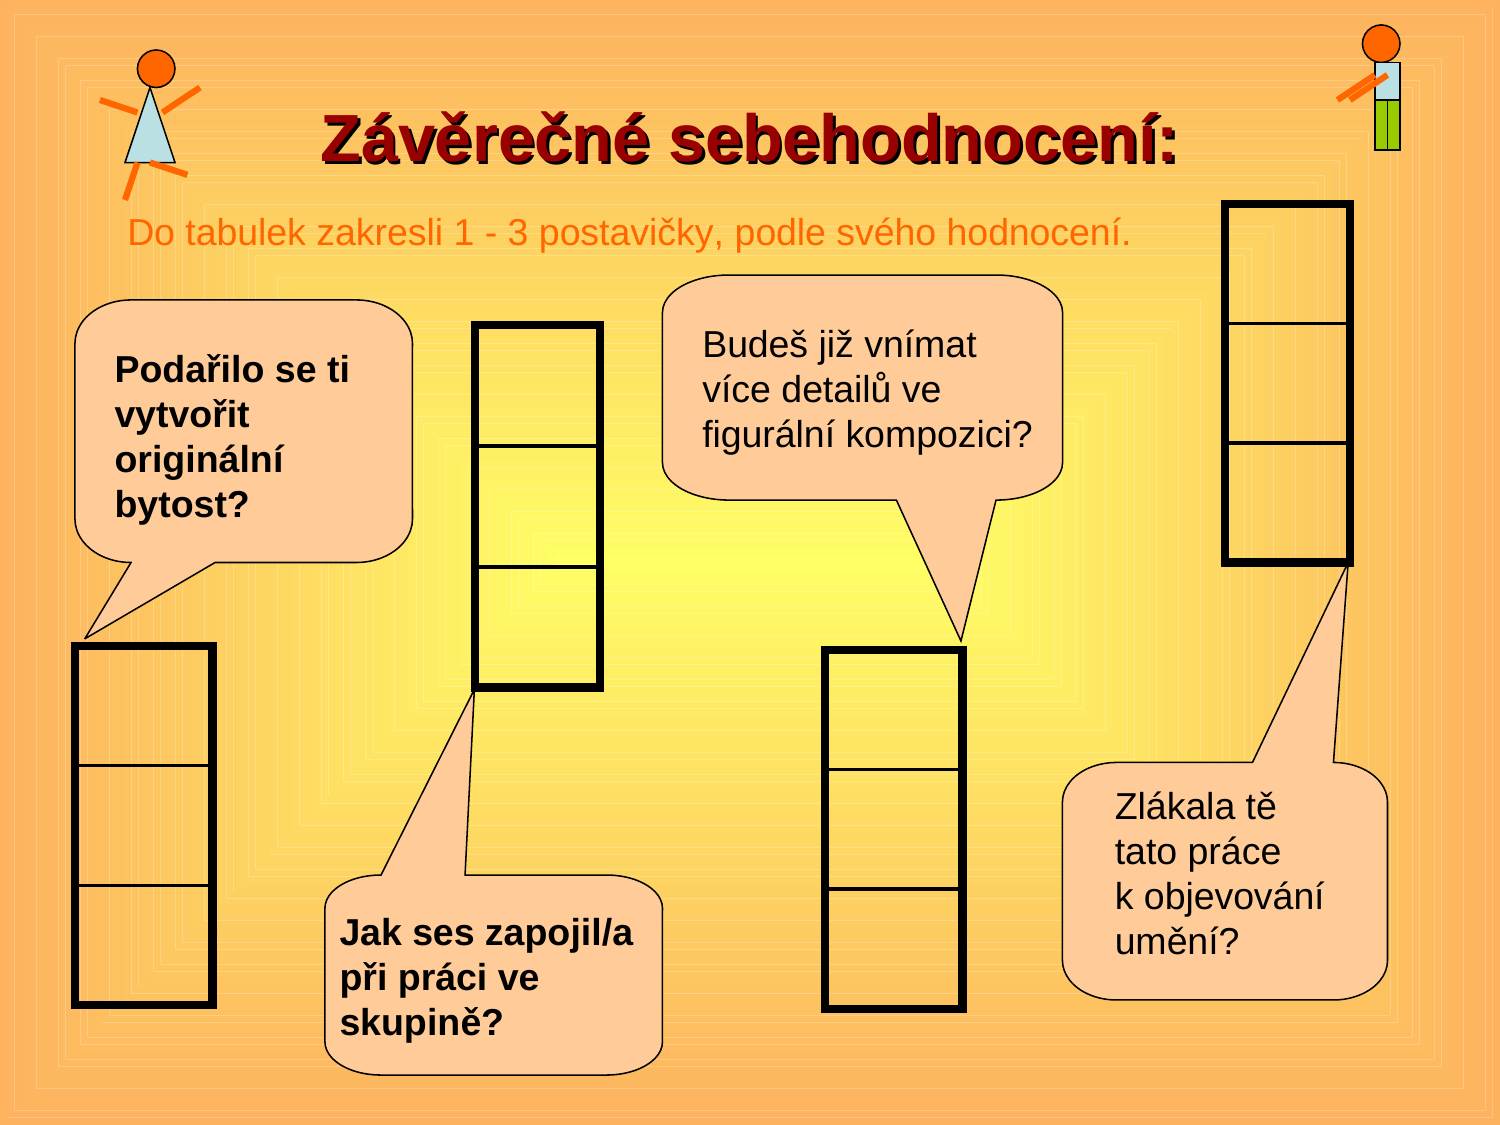

# Závěrečné sebehodnocení:
Do tabulek zakresli 1 - 3 postavičky, podle svého hodnocení.
| |
| --- |
| |
| |
Budeš již vnímat více detailů ve figurální kompozici?
| |
| --- |
| |
| |
Podařilo se ti vytvořit originální bytost?
| |
| --- |
| |
| |
| |
| --- |
| |
| |
Zlákala tě tato práce
k objevování umění?
Jak ses zapojil/a při práci ve skupině?